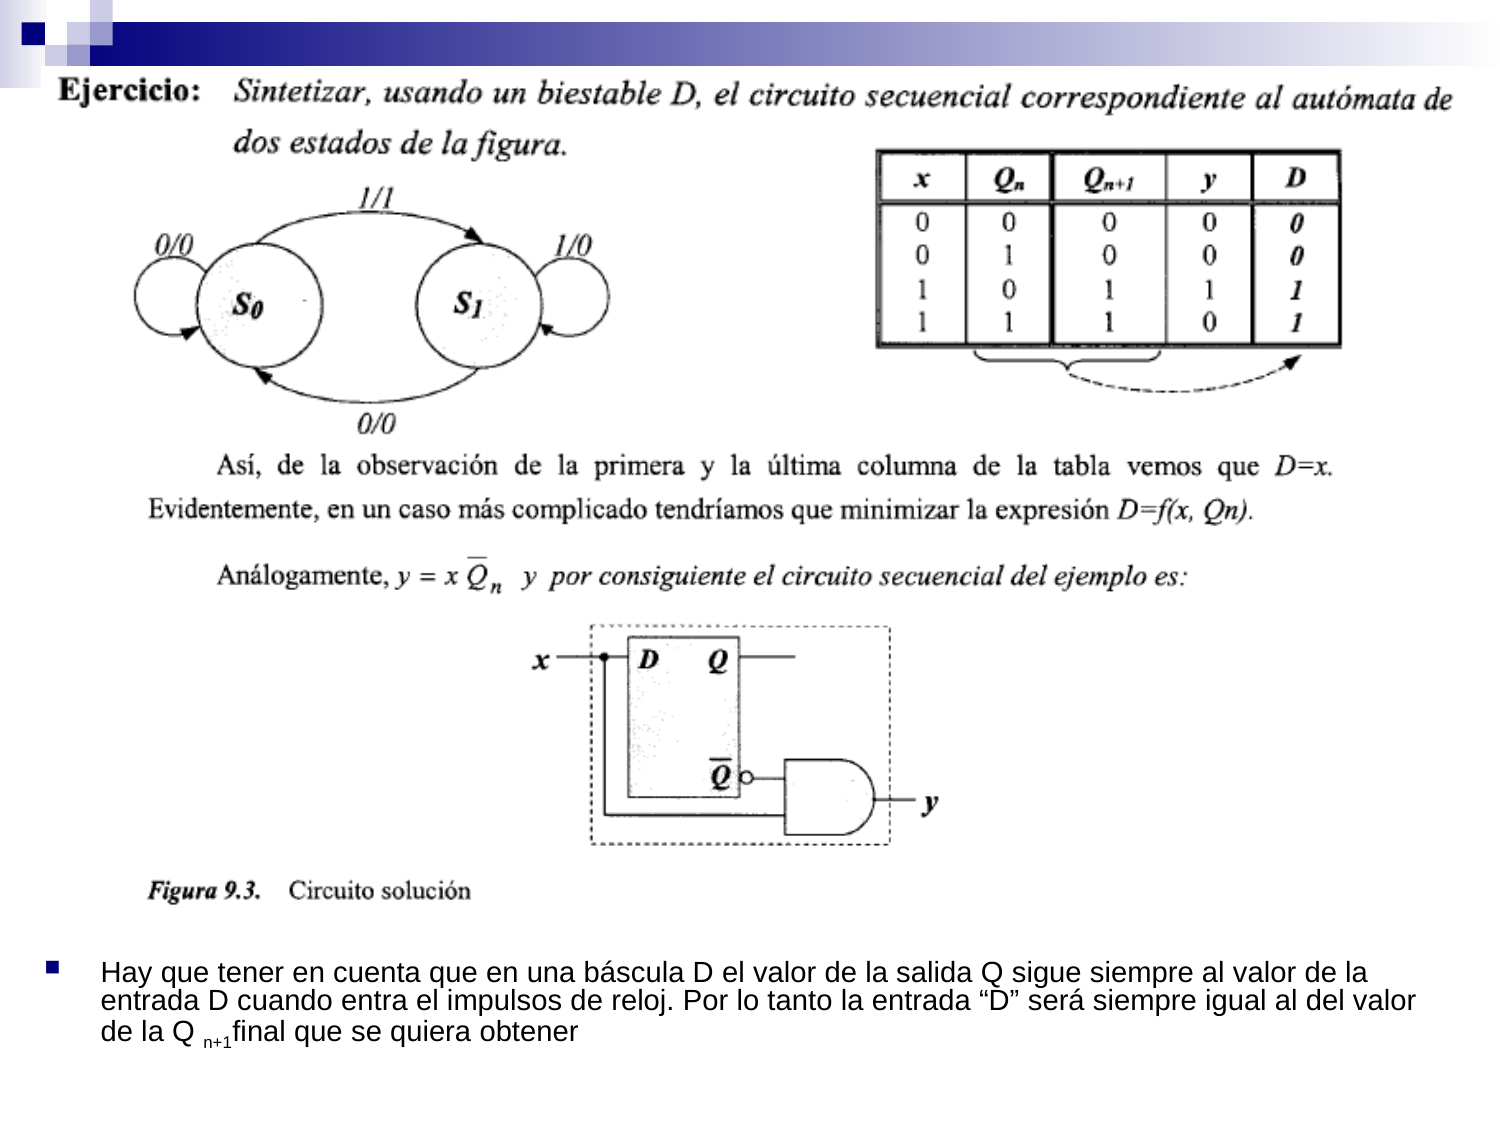

# Hay que tener en cuenta que en una báscula D el valor de la salida Q sigue siempre al valor de la entrada D cuando entra el impulsos de reloj. Por lo tanto la entrada “D” será siempre igual al del valor de la Q n+1final que se quiera obtener